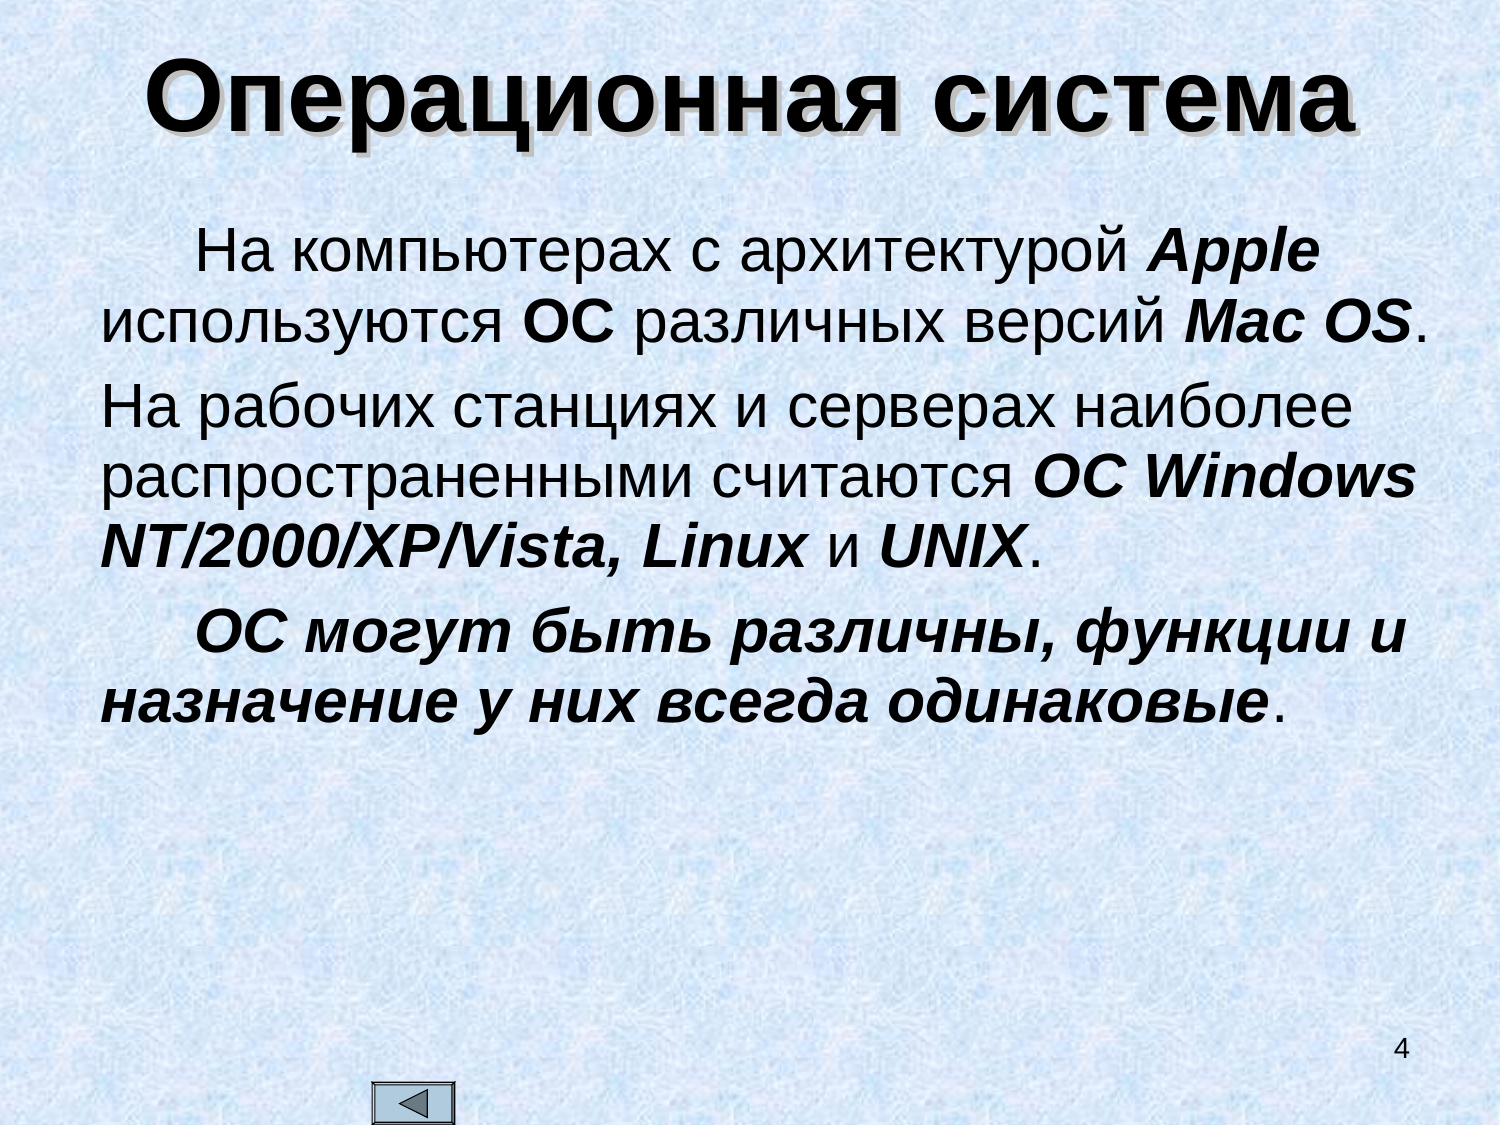

# Операционная система
		На компьютерах с архитектурой Apple используются ОС различных версий Mac OS.
	На рабочих станциях и серверах наиболее распространенными считаются ОС Windows NT/2000/XP/Vista, Linux и UNIX.
		ОС могут быть различны, функции и назначение у них всегда одинаковые.
4